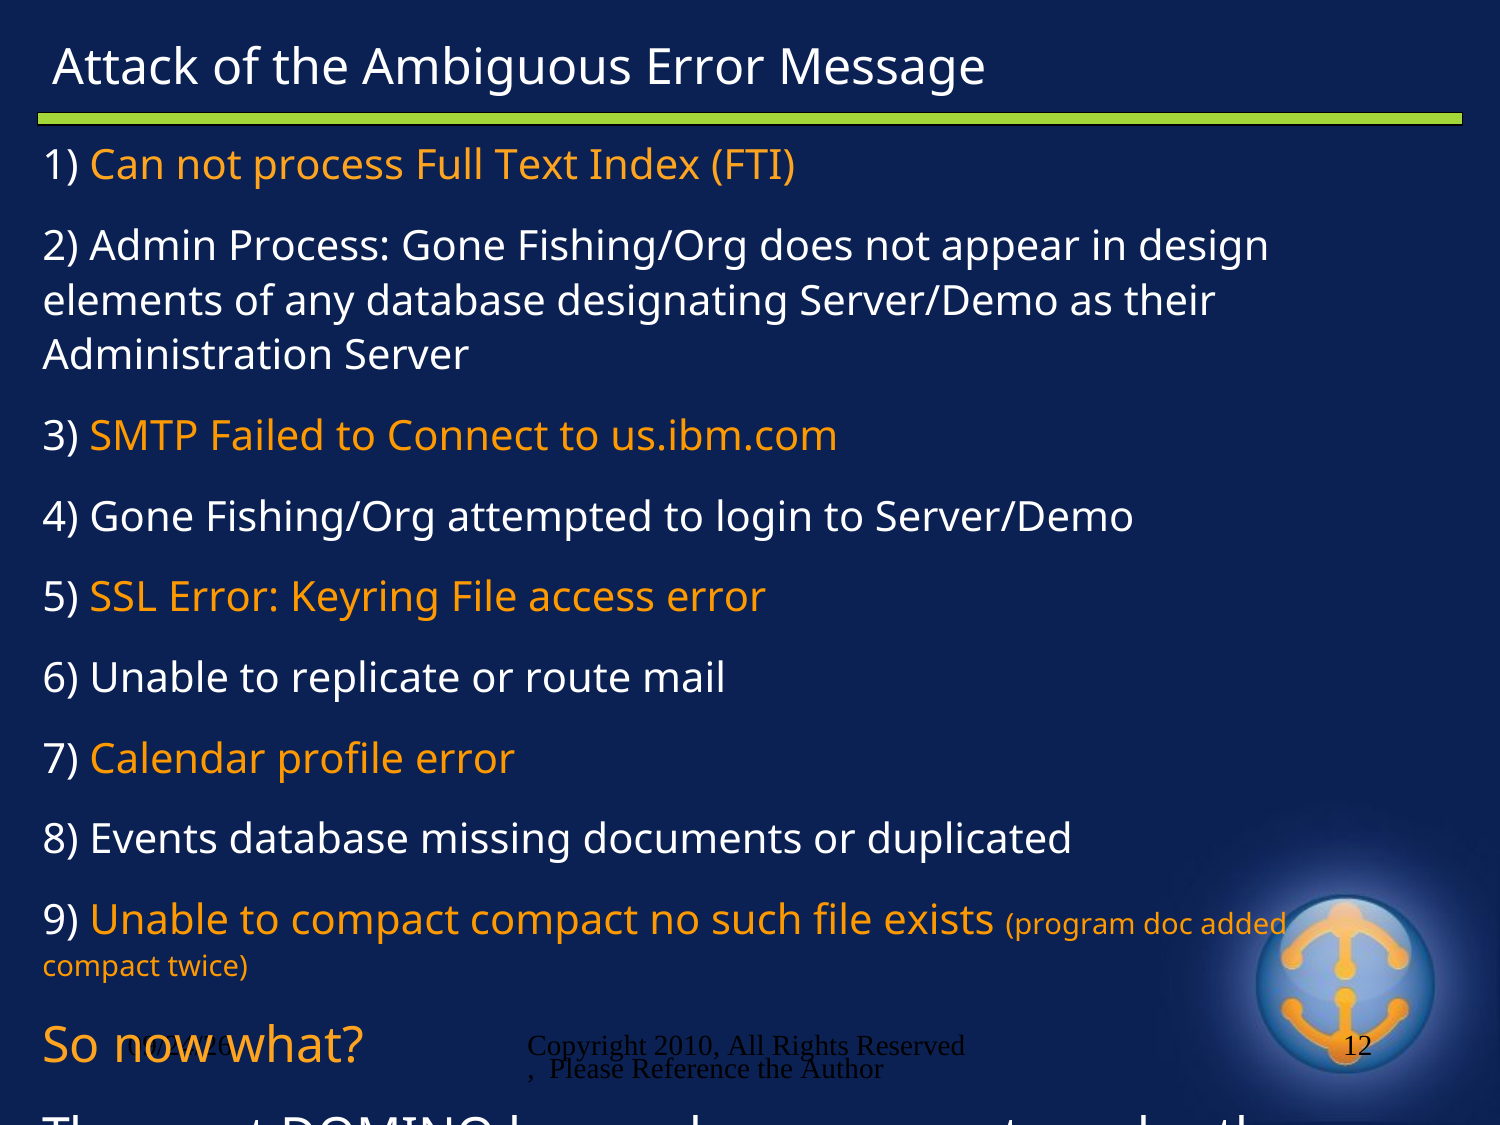

Attack of the Ambiguous Error Message
 Can not process Full Text Index (FTI)
 Admin Process: Gone Fishing/Org does not appear in design elements of any database designating Server/Demo as their Administration Server
 SMTP Failed to Connect to us.ibm.com
 Gone Fishing/Org attempted to login to Server/Demo
 SSL Error: Keyring File access error
 Unable to replicate or route mail
 Calendar profile error
 Events database missing documents or duplicated
 Unable to compact compact no such file exists (program doc added compact twice)
So now what?
The great DOMINO has spoken, you must resolve the problem, but how?
Copyright 2010, All Rights Reserved, Please Reference the Author
12